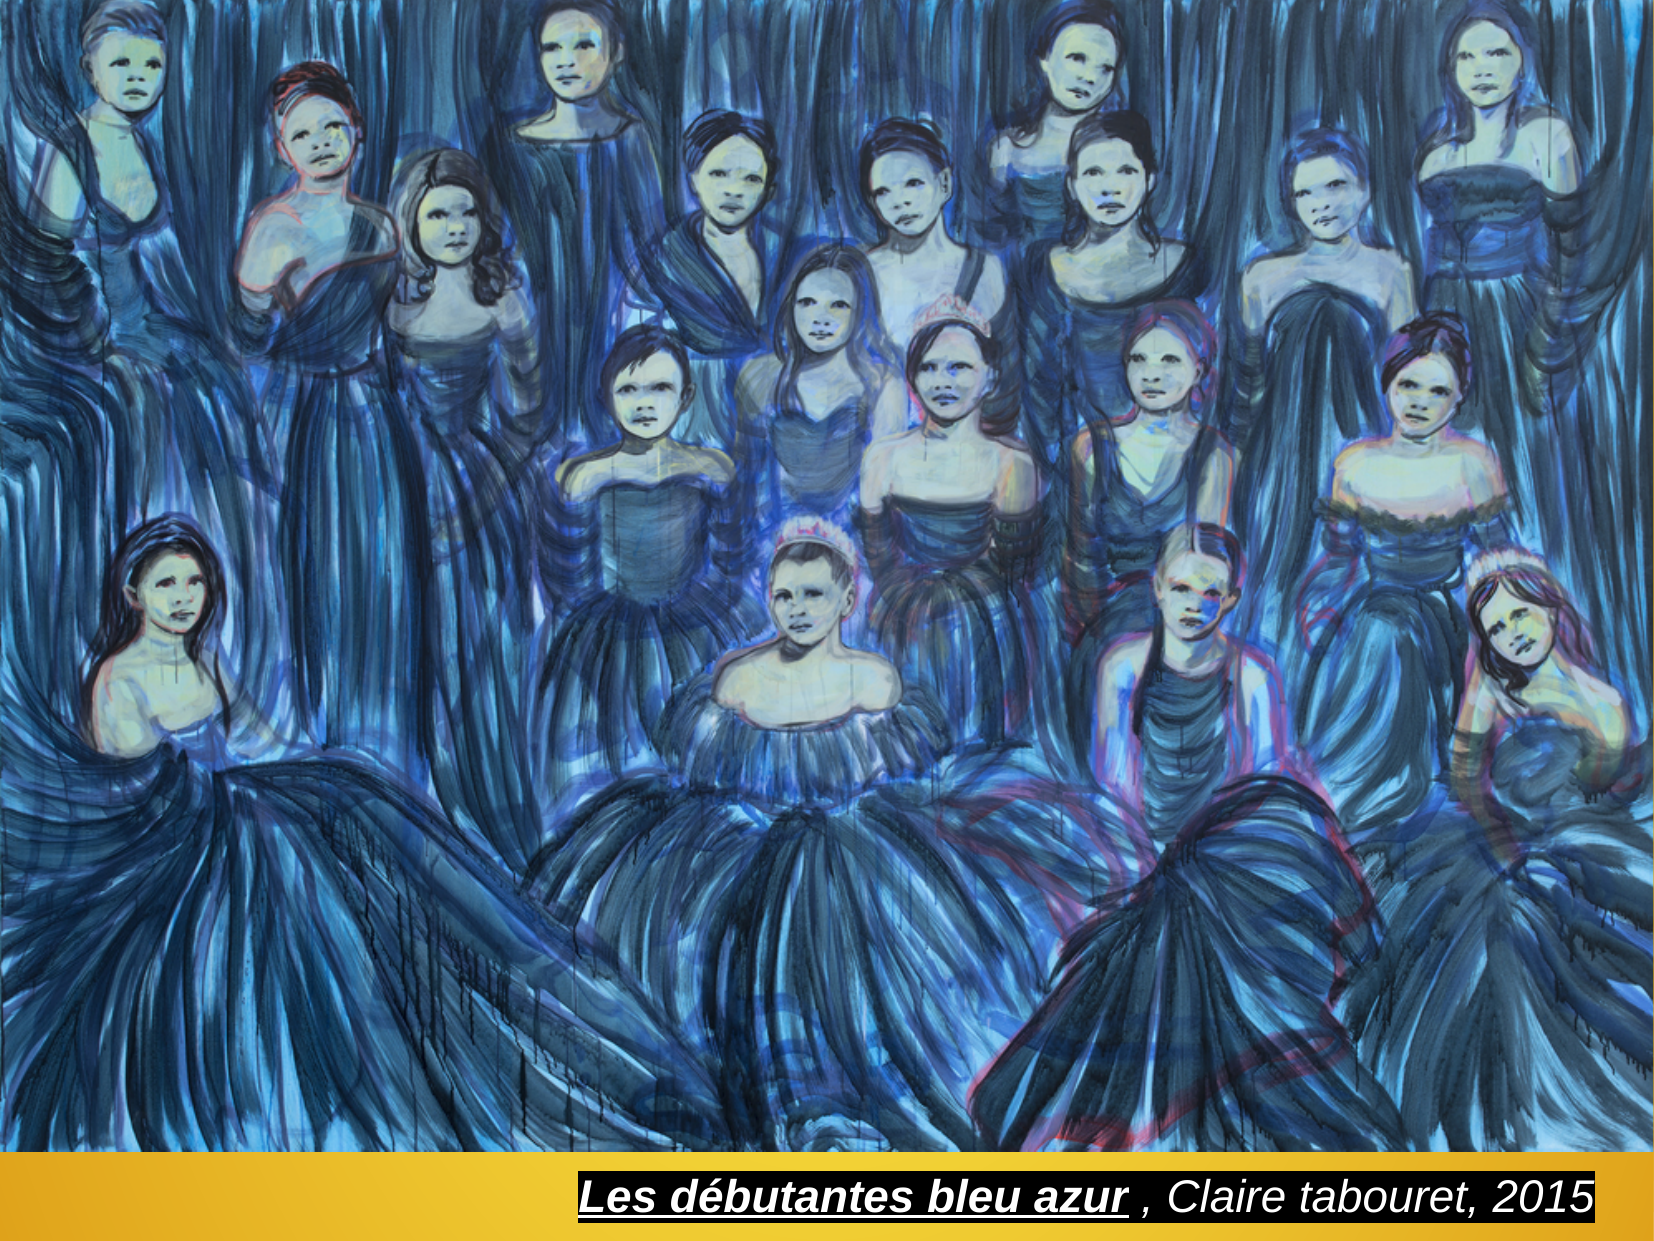

# Les débutantes bleu azur , Claire tabouret, 2015